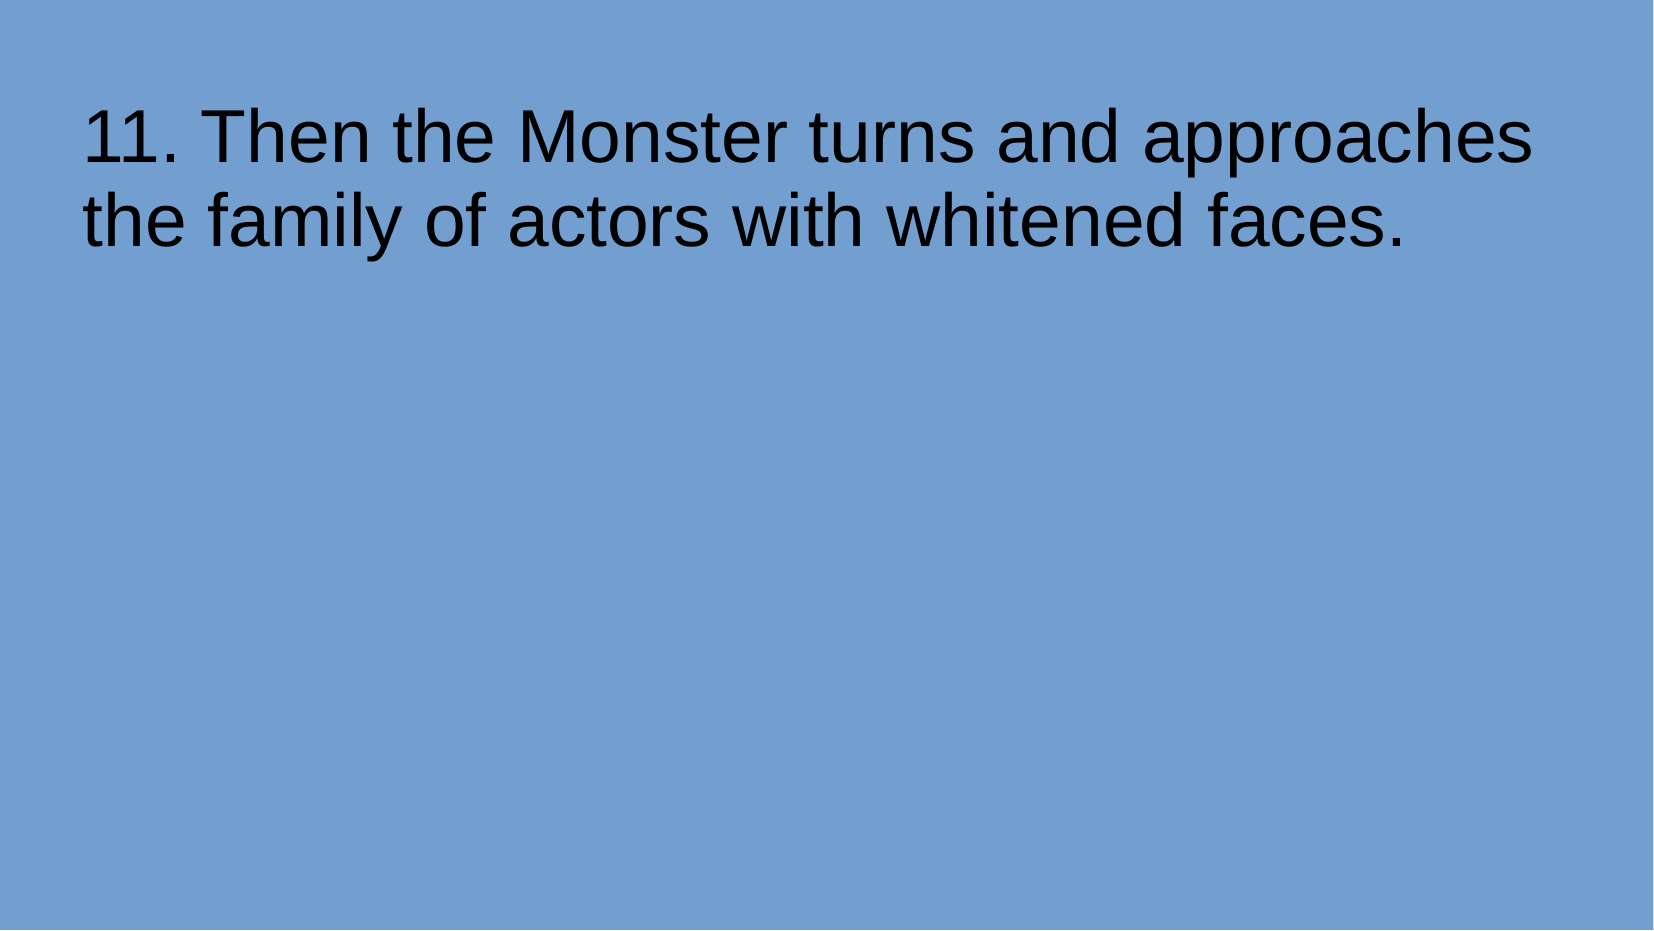

# 11. Then the Monster turns and approaches the family of actors with whitened faces.